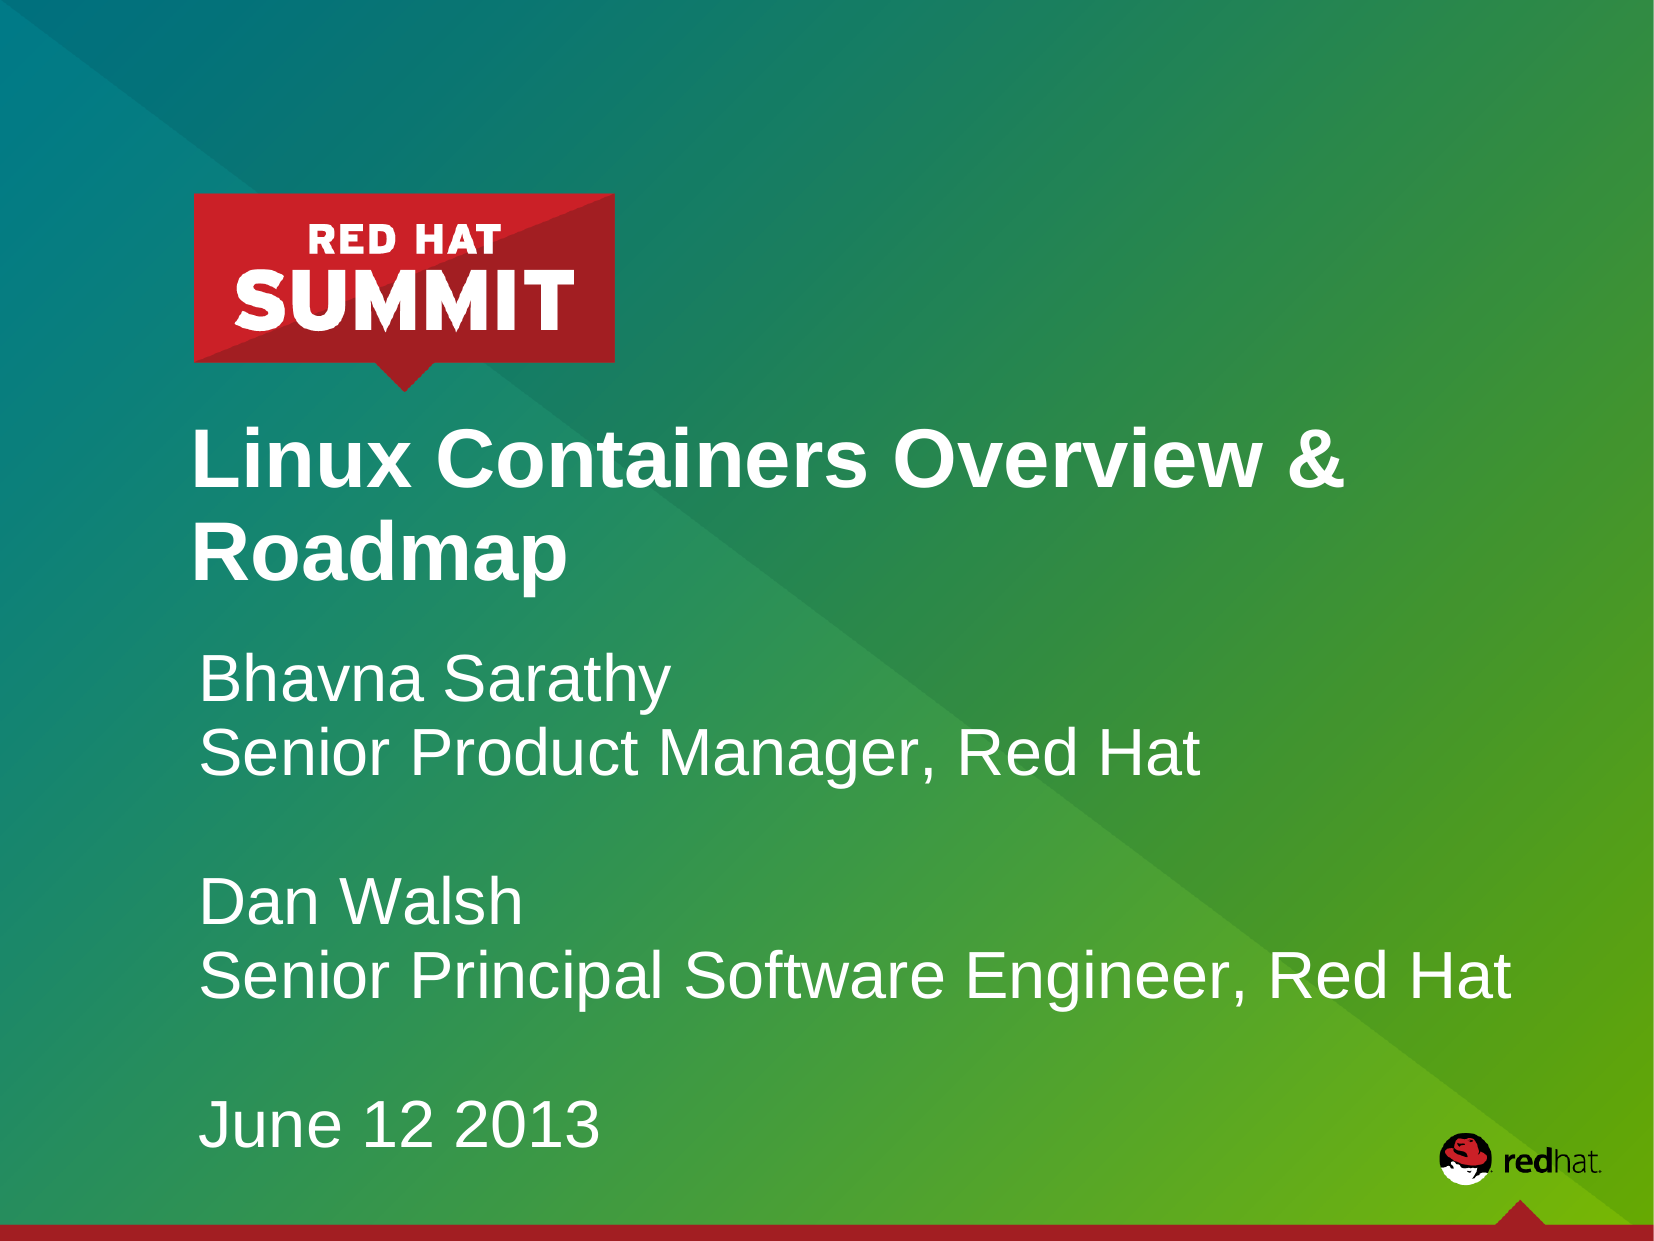

Linux Containers Overview & Roadmap
Bhavna Sarathy
Senior Product Manager, Red Hat
Dan Walsh
Senior Principal Software Engineer, Red Hat
June 12 2013